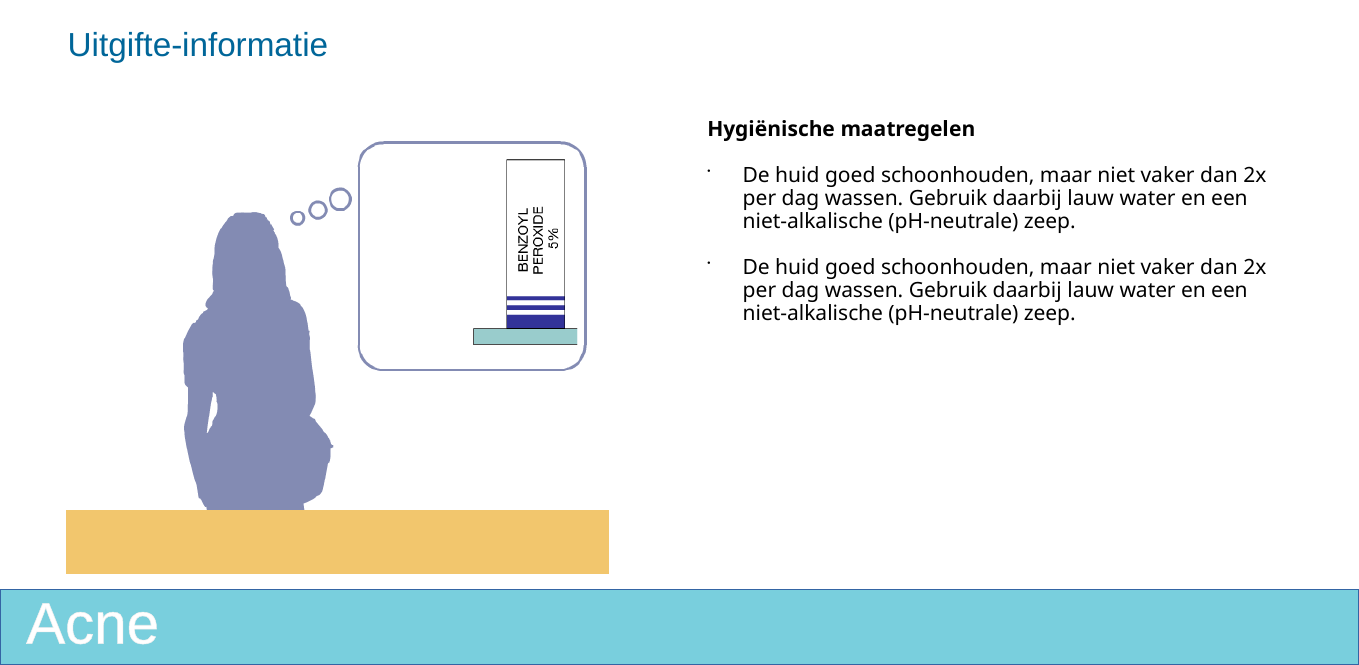

# Uitgifte-informatie
Hygiënische maatregelen
De huid goed schoonhouden, maar niet vaker dan 2x per dag wassen. Gebruik daarbij lauw water en een niet-alkalische (pH-neutrale) zeep.
De huid goed schoonhouden, maar niet vaker dan 2x per dag wassen. Gebruik daarbij lauw water en een niet-alkalische (pH-neutrale) zeep.
Acne